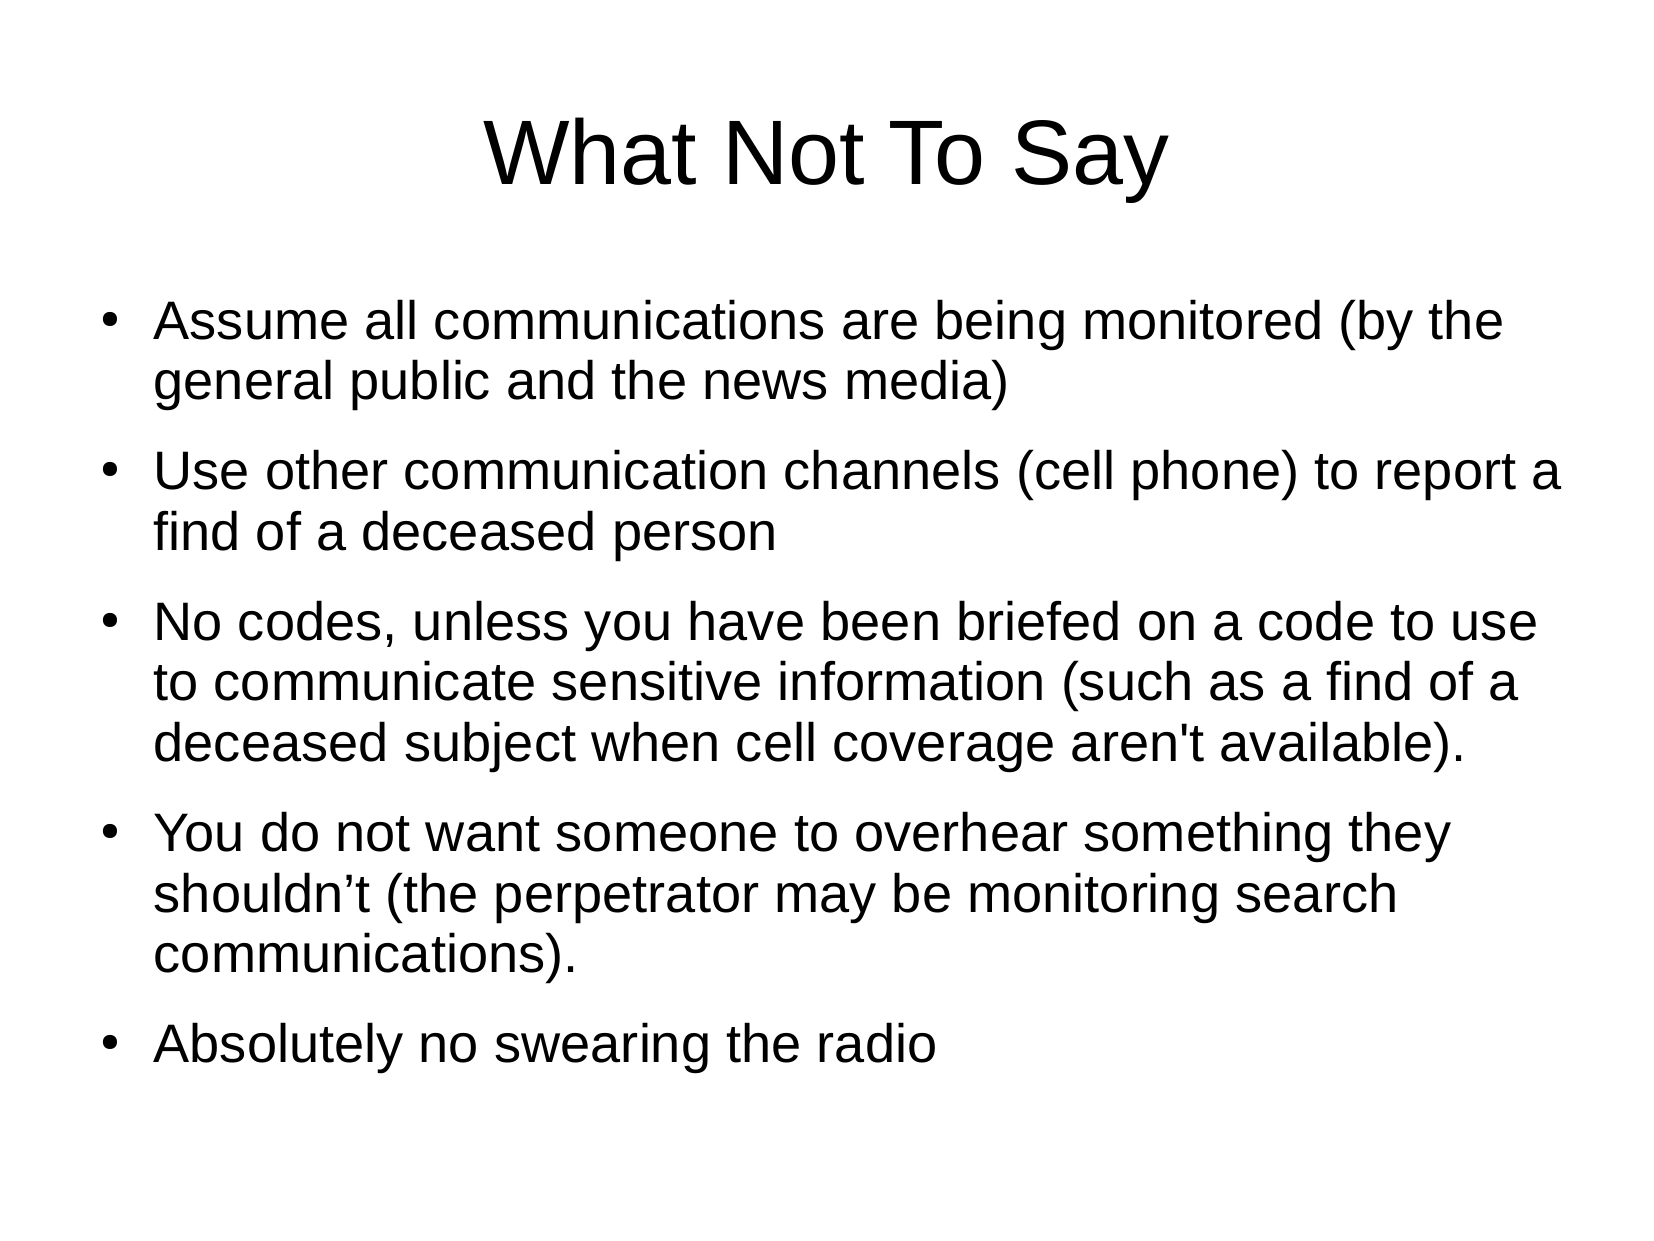

# What Not To Say
Assume all communications are being monitored (by the general public and the news media)
Use other communication channels (cell phone) to report a find of a deceased person
No codes, unless you have been briefed on a code to use to communicate sensitive information (such as a find of a deceased subject when cell coverage aren't available).
You do not want someone to overhear something they shouldn’t (the perpetrator may be monitoring search communications).
Absolutely no swearing the radio